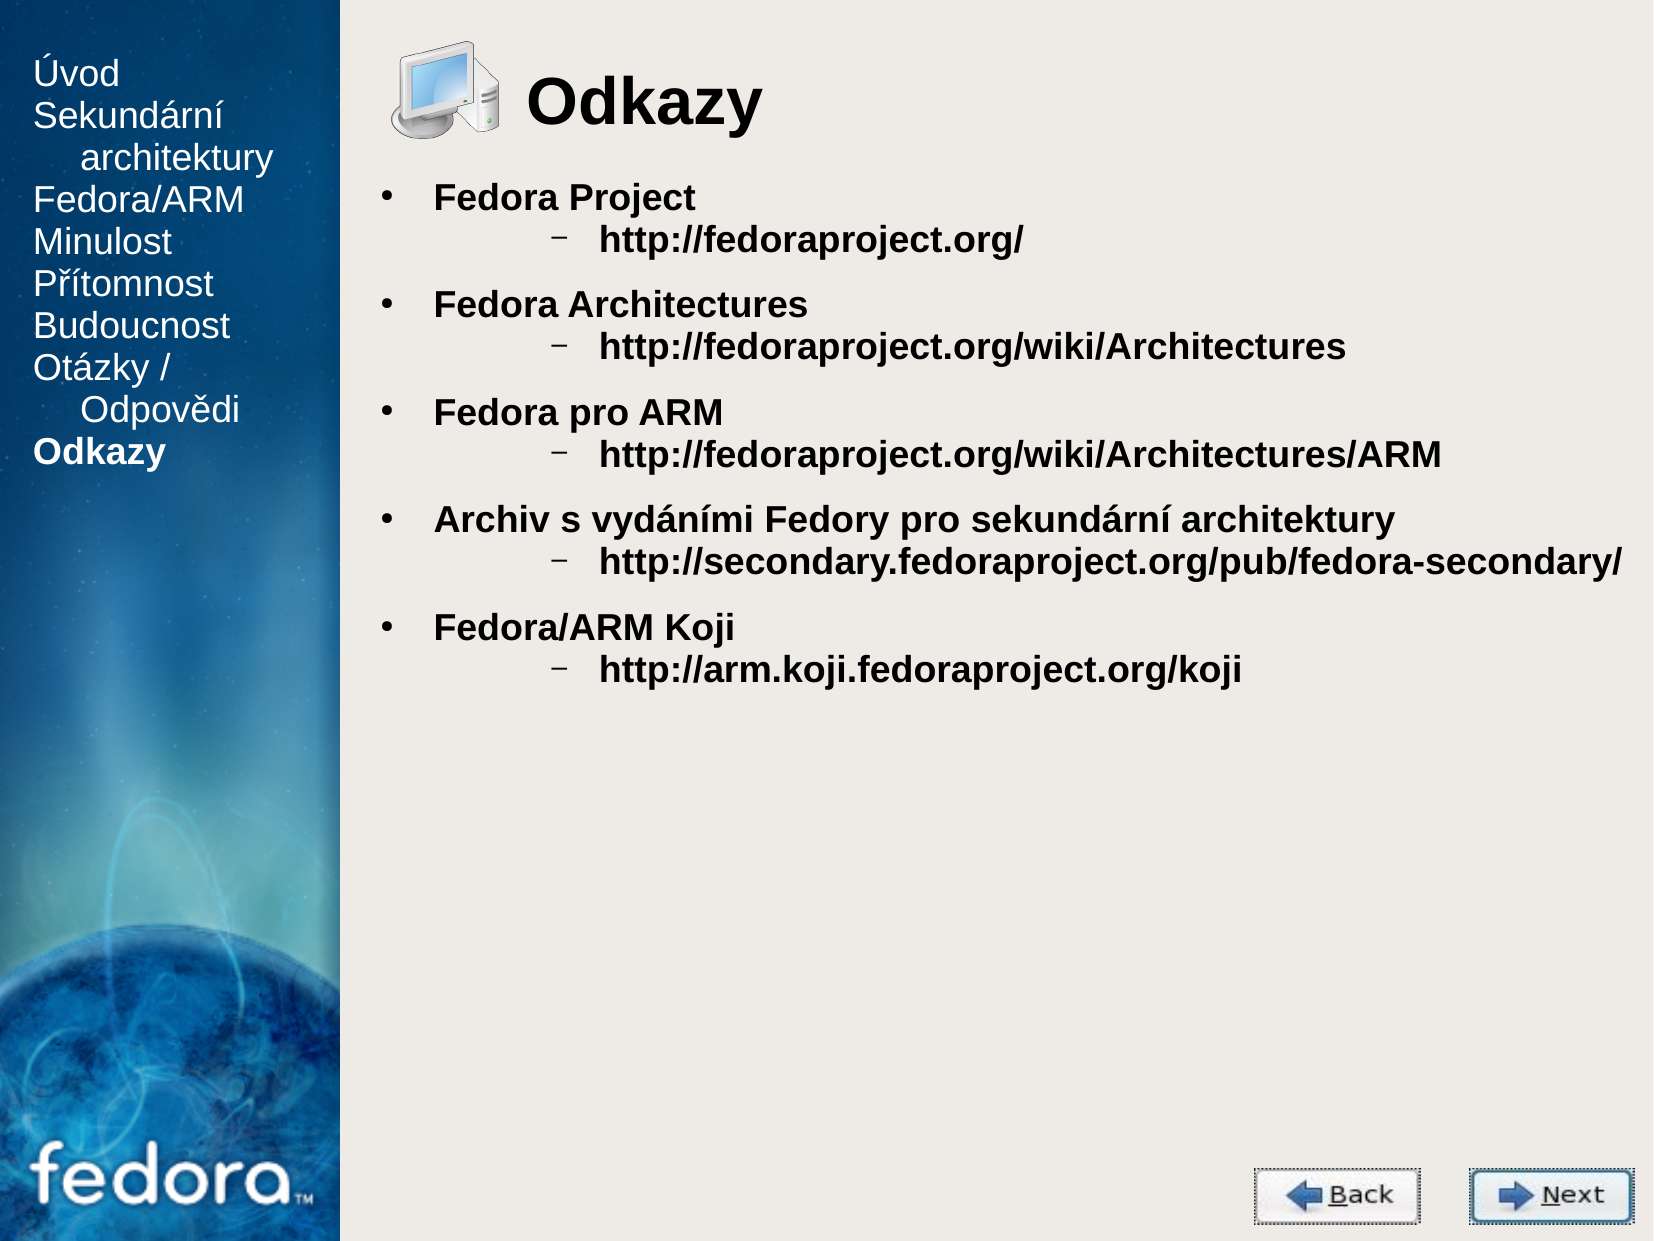

Úvod
Sekundární architektury
Fedora/ARM
Minulost
Přítomnost
Budoucnost
Otázky / Odpovědi
Odkazy
# Agenda
Odkazy
Fedora Project
http://fedoraproject.org/
Fedora Architectures
http://fedoraproject.org/wiki/Architectures
Fedora pro ARM
http://fedoraproject.org/wiki/Architectures/ARM
Archiv s vydáními Fedory pro sekundární architektury
http://secondary.fedoraproject.org/pub/fedora-secondary/
Fedora/ARM Koji
http://arm.koji.fedoraproject.org/koji